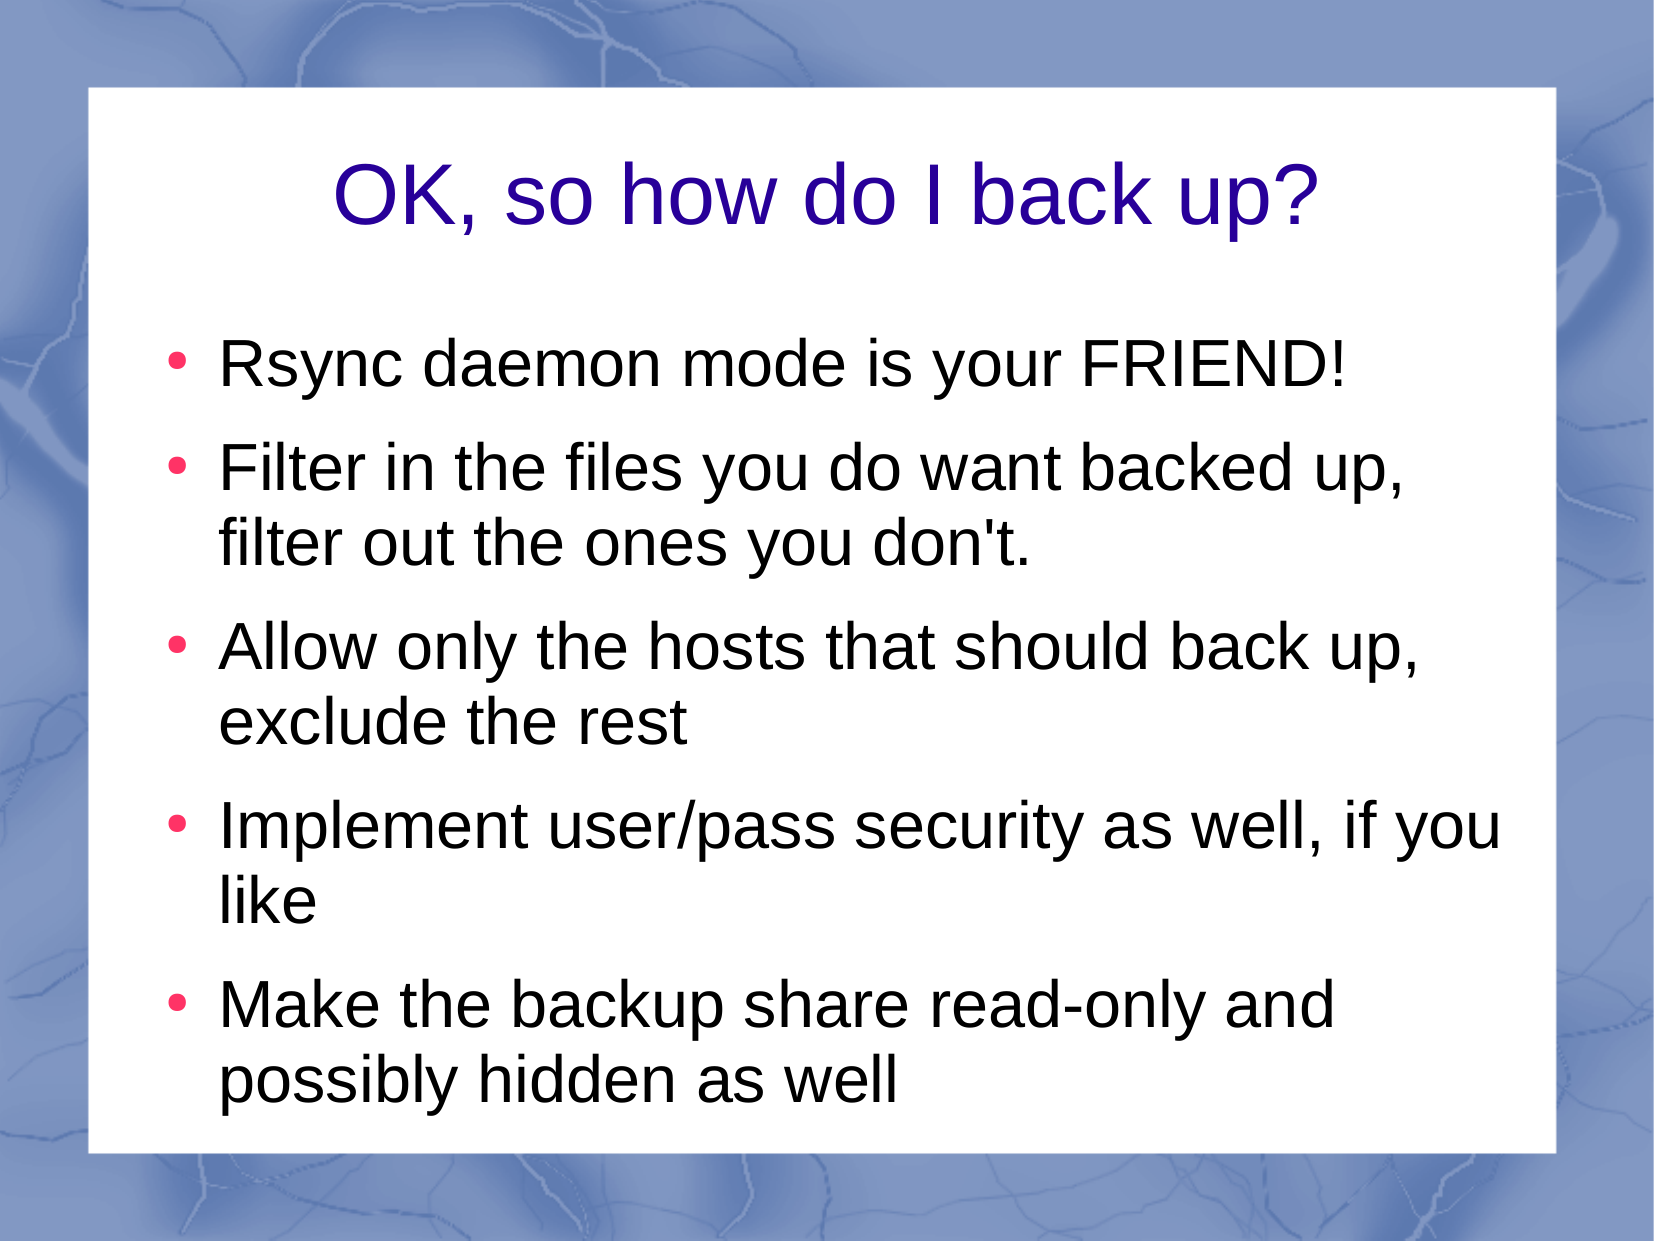

# OK, so how do I back up?
Rsync daemon mode is your FRIEND!
Filter in the files you do want backed up, filter out the ones you don't.
Allow only the hosts that should back up, exclude the rest
Implement user/pass security as well, if you like
Make the backup share read-only and possibly hidden as well